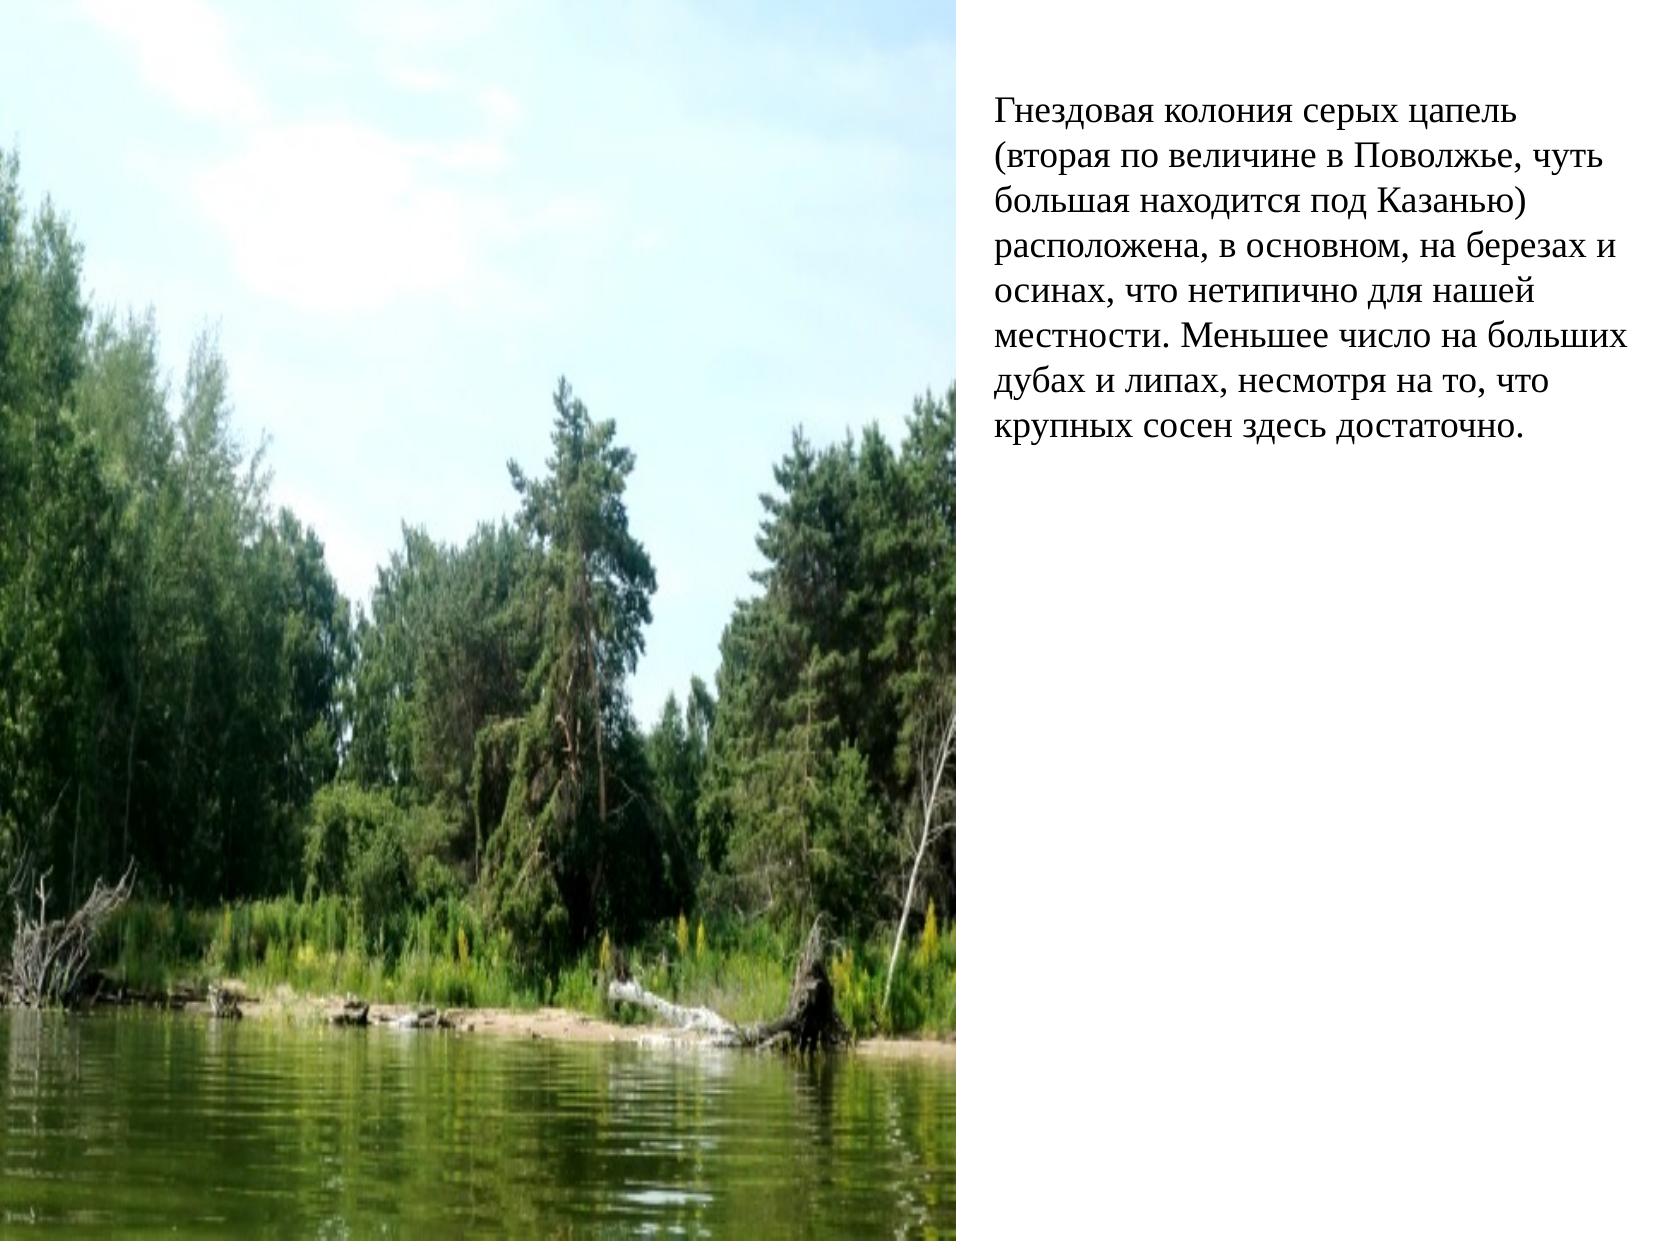

# Гнездовая колония серых цапель (вторая по величине в Поволжье, чуть большая находится под Казанью) расположена, в основном, на березах и осинах, что нетипично для нашей местности. Меньшее число на больших дубах и липах, несмотря на то, что крупных сосен здесь достаточно.